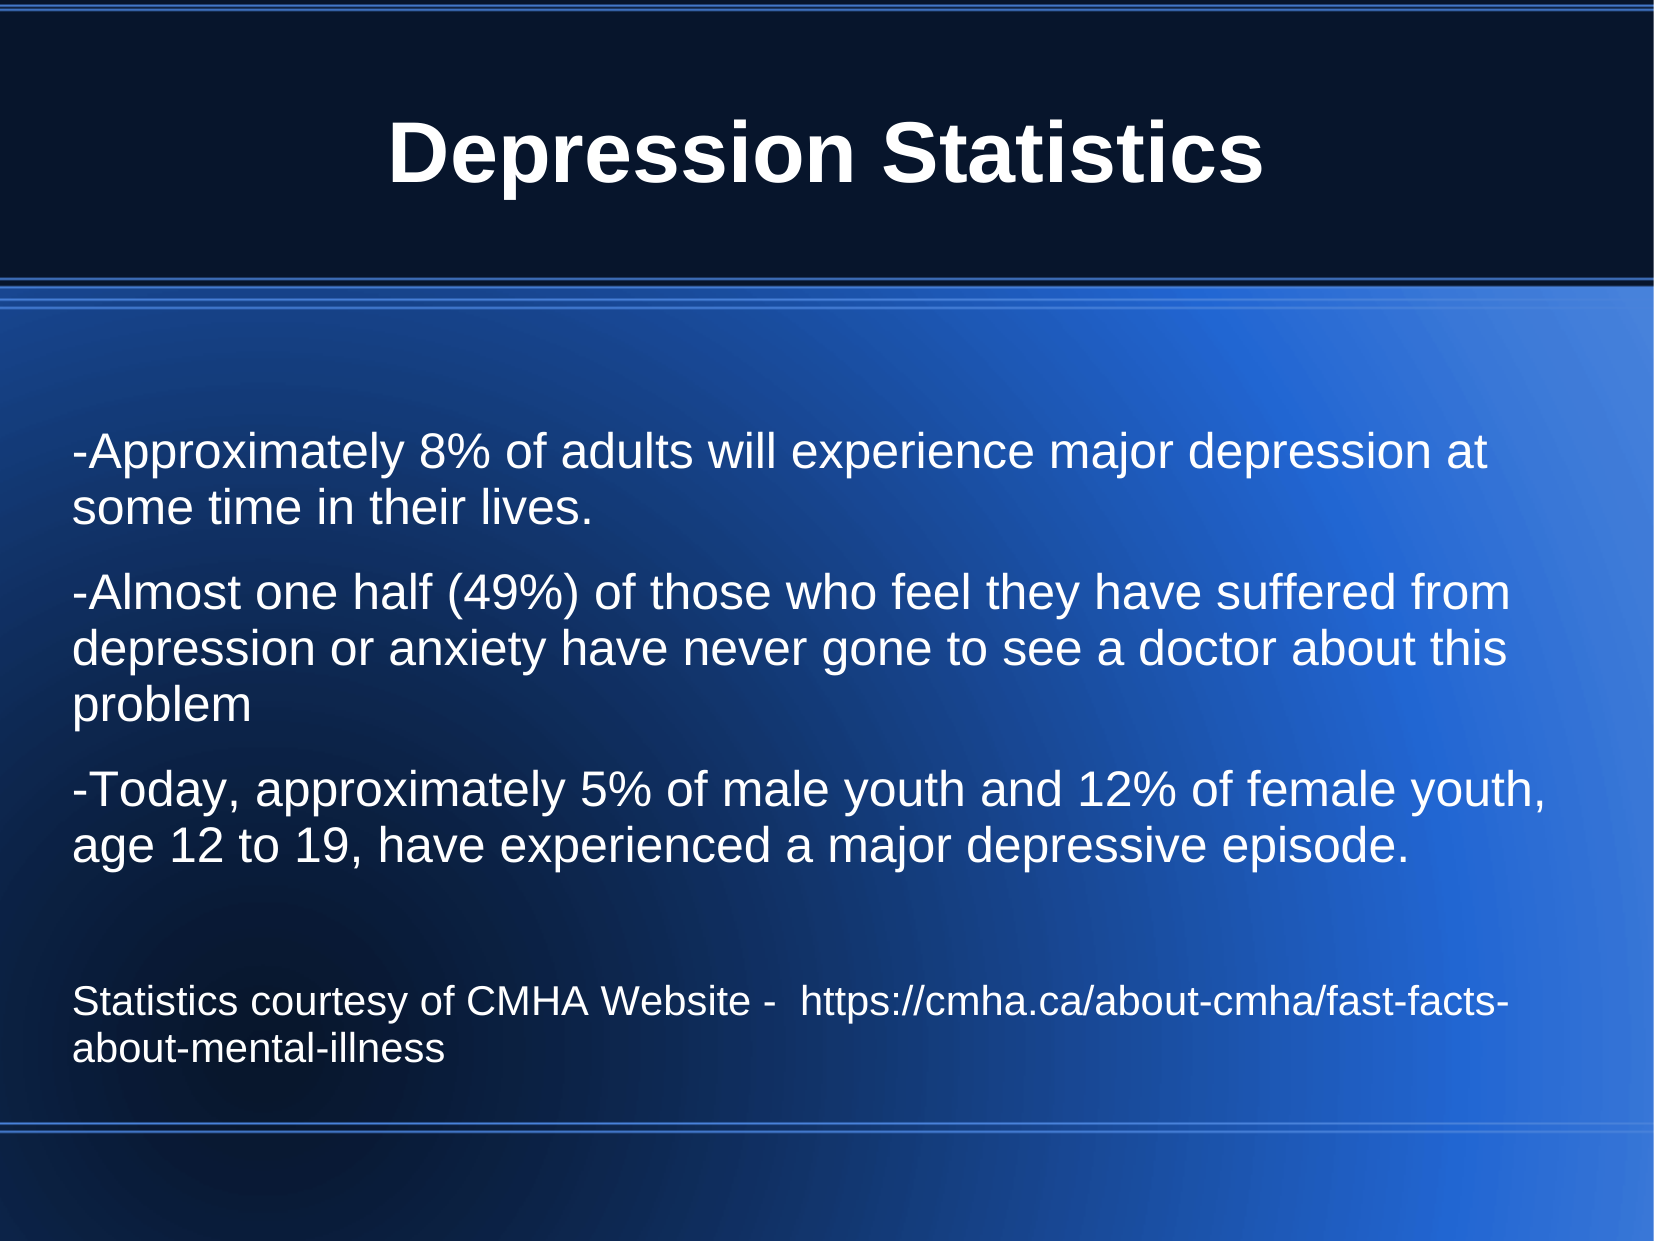

# Depression Statistics
-Approximately 8% of adults will experience major depression at some time in their lives.
-Almost one half (49%) of those who feel they have suffered from depression or anxiety have never gone to see a doctor about this problem
-Today, approximately 5% of male youth and 12% of female youth, age 12 to 19, have experienced a major depressive episode.
Statistics courtesy of CMHA Website - https://cmha.ca/about-cmha/fast-facts-about-mental-illness